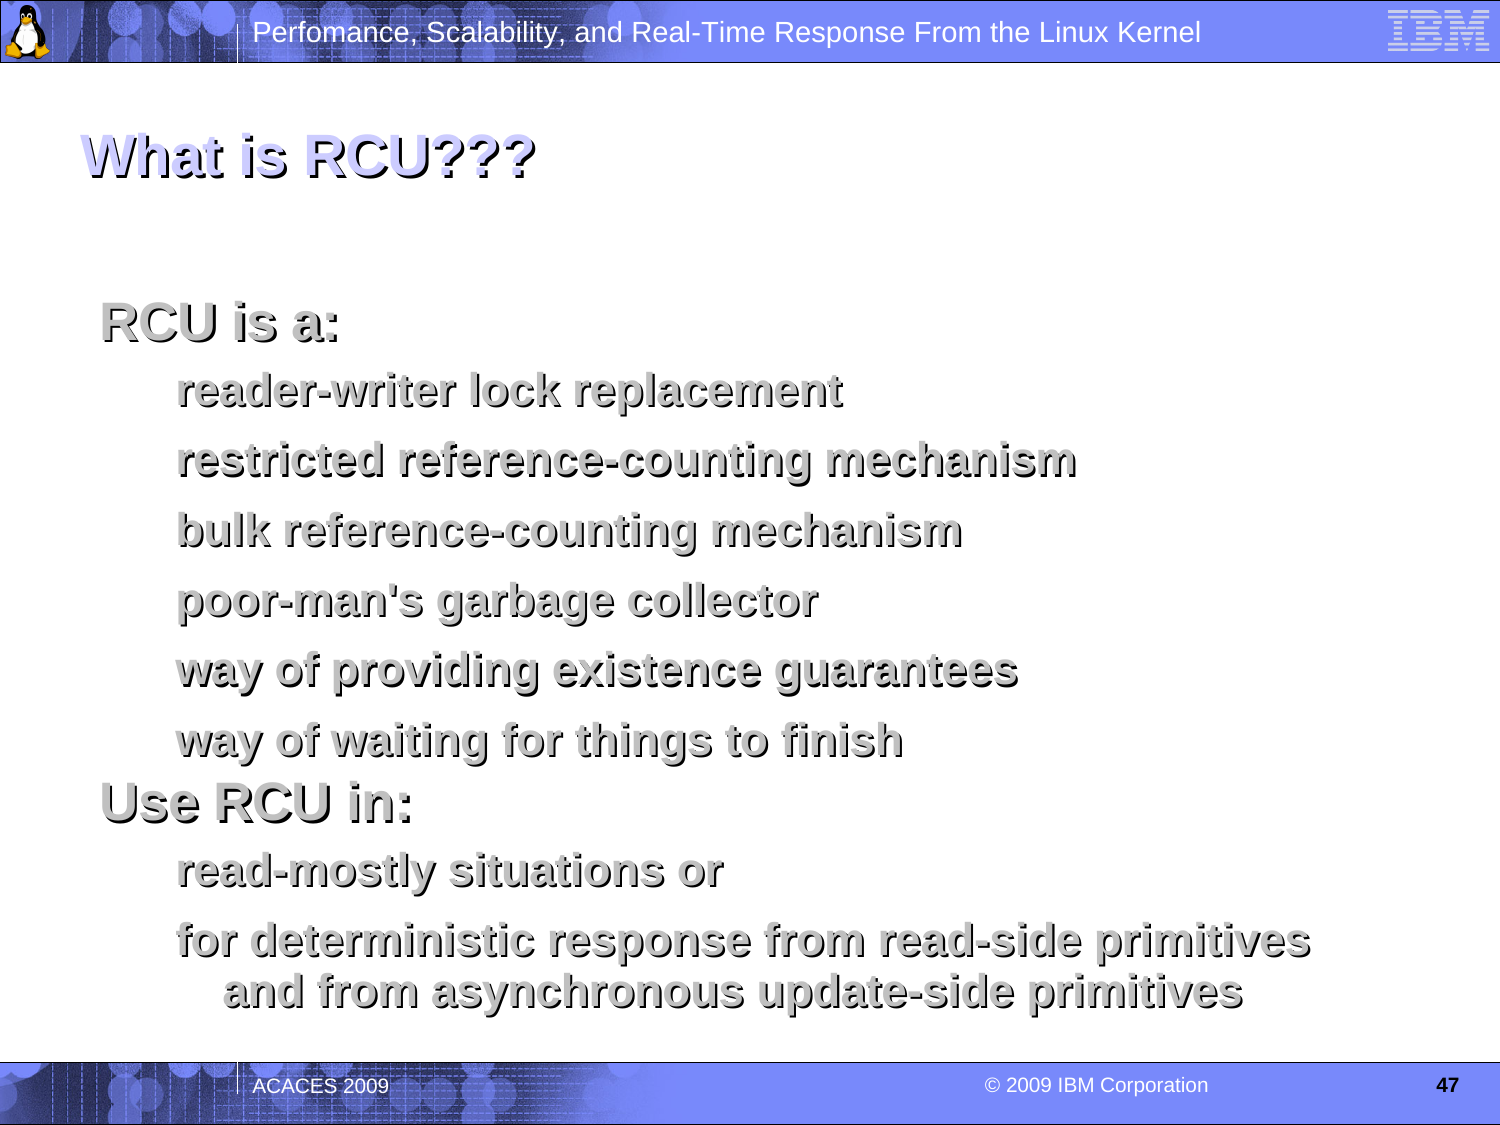

# What is RCU???
RCU is a:
reader-writer lock replacement
restricted reference-counting mechanism
bulk reference-counting mechanism
poor-man's garbage collector
way of providing existence guarantees
way of waiting for things to finish
Use RCU in:
read-mostly situations or
for deterministic response from read-side primitives and from asynchronous update-side primitives
47